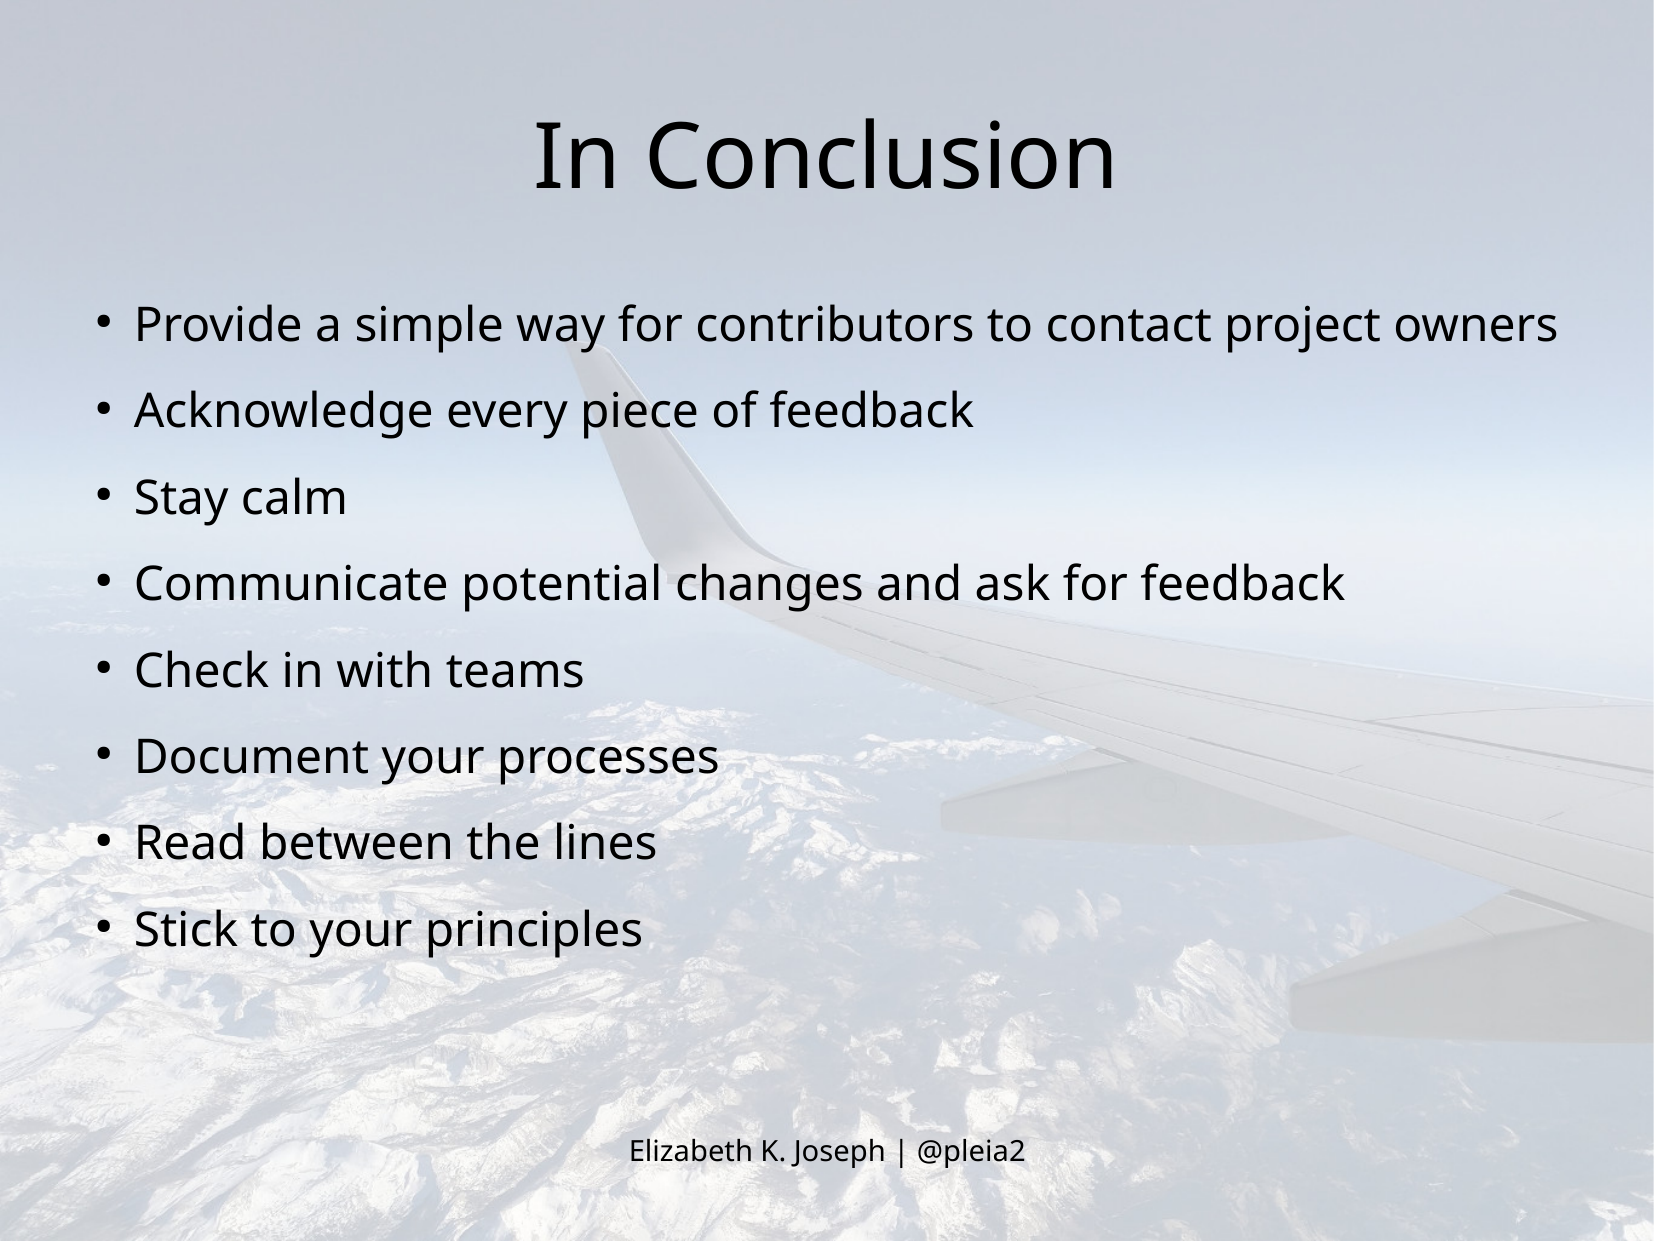

# In Conclusion
Provide a simple way for contributors to contact project owners
Acknowledge every piece of feedback
Stay calm
Communicate potential changes and ask for feedback
Check in with teams
Document your processes
Read between the lines
Stick to your principles
Elizabeth K. Joseph | @pleia2